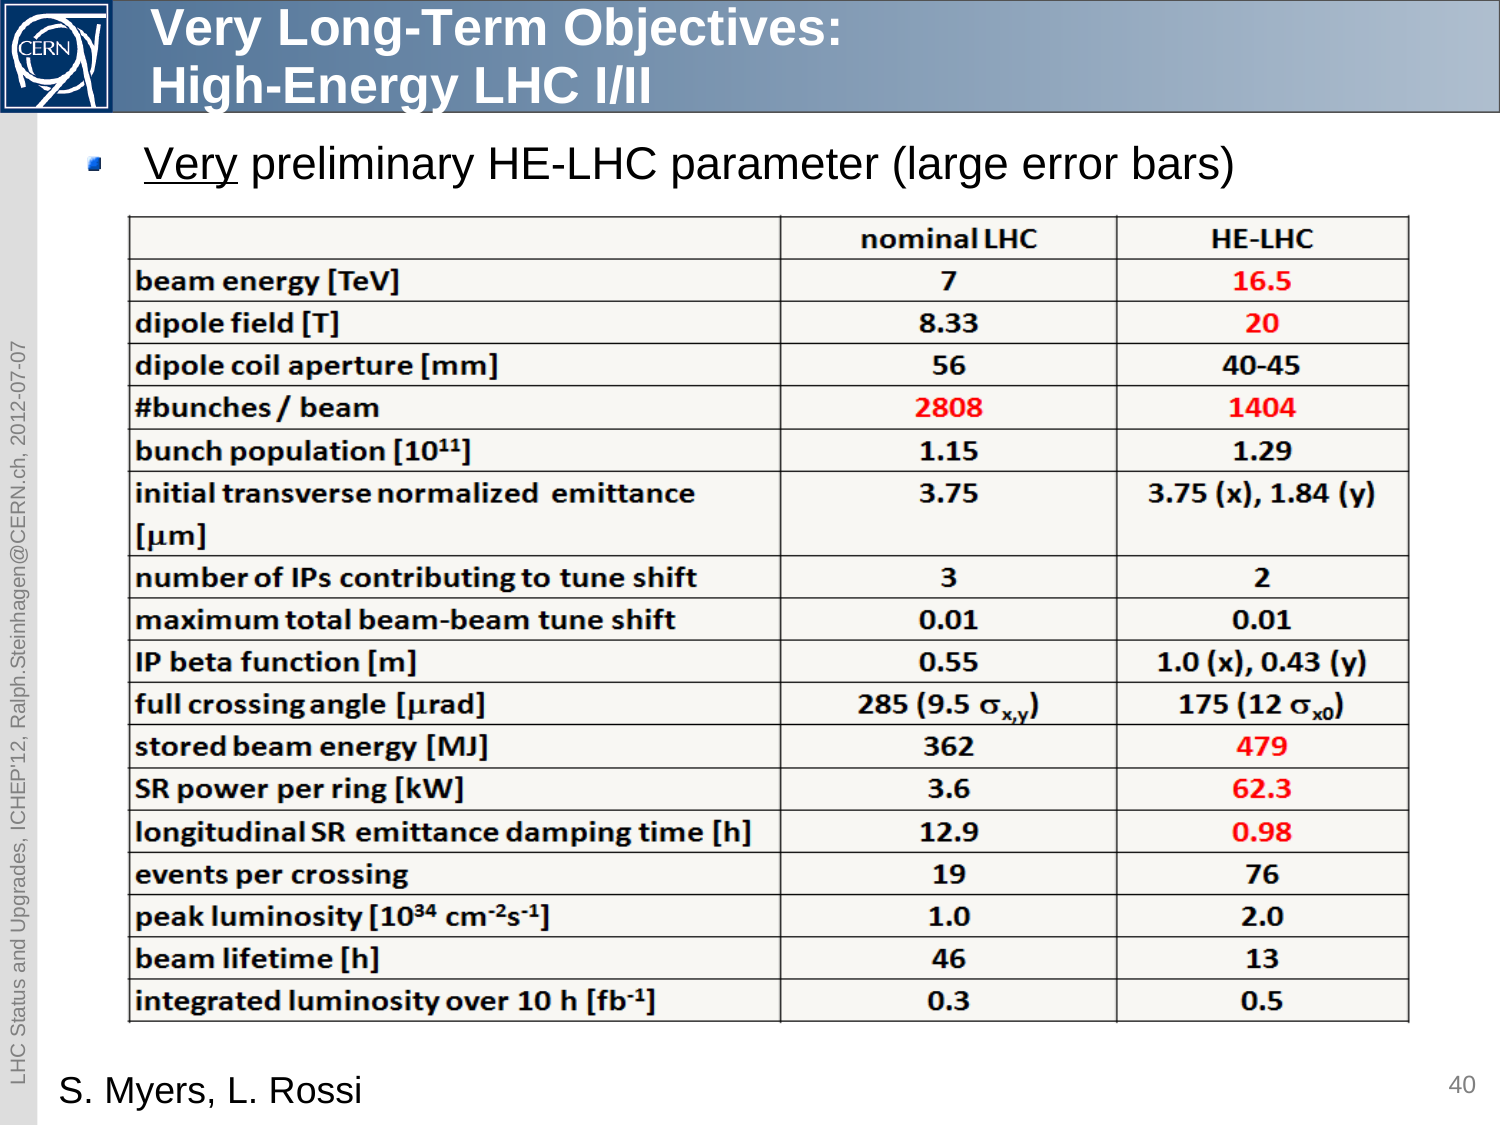

# Very Long-Term Objectives: High-Energy LHC I/II
Very preliminary HE-LHC parameter (large error bars)
S. Myers, L. Rossi